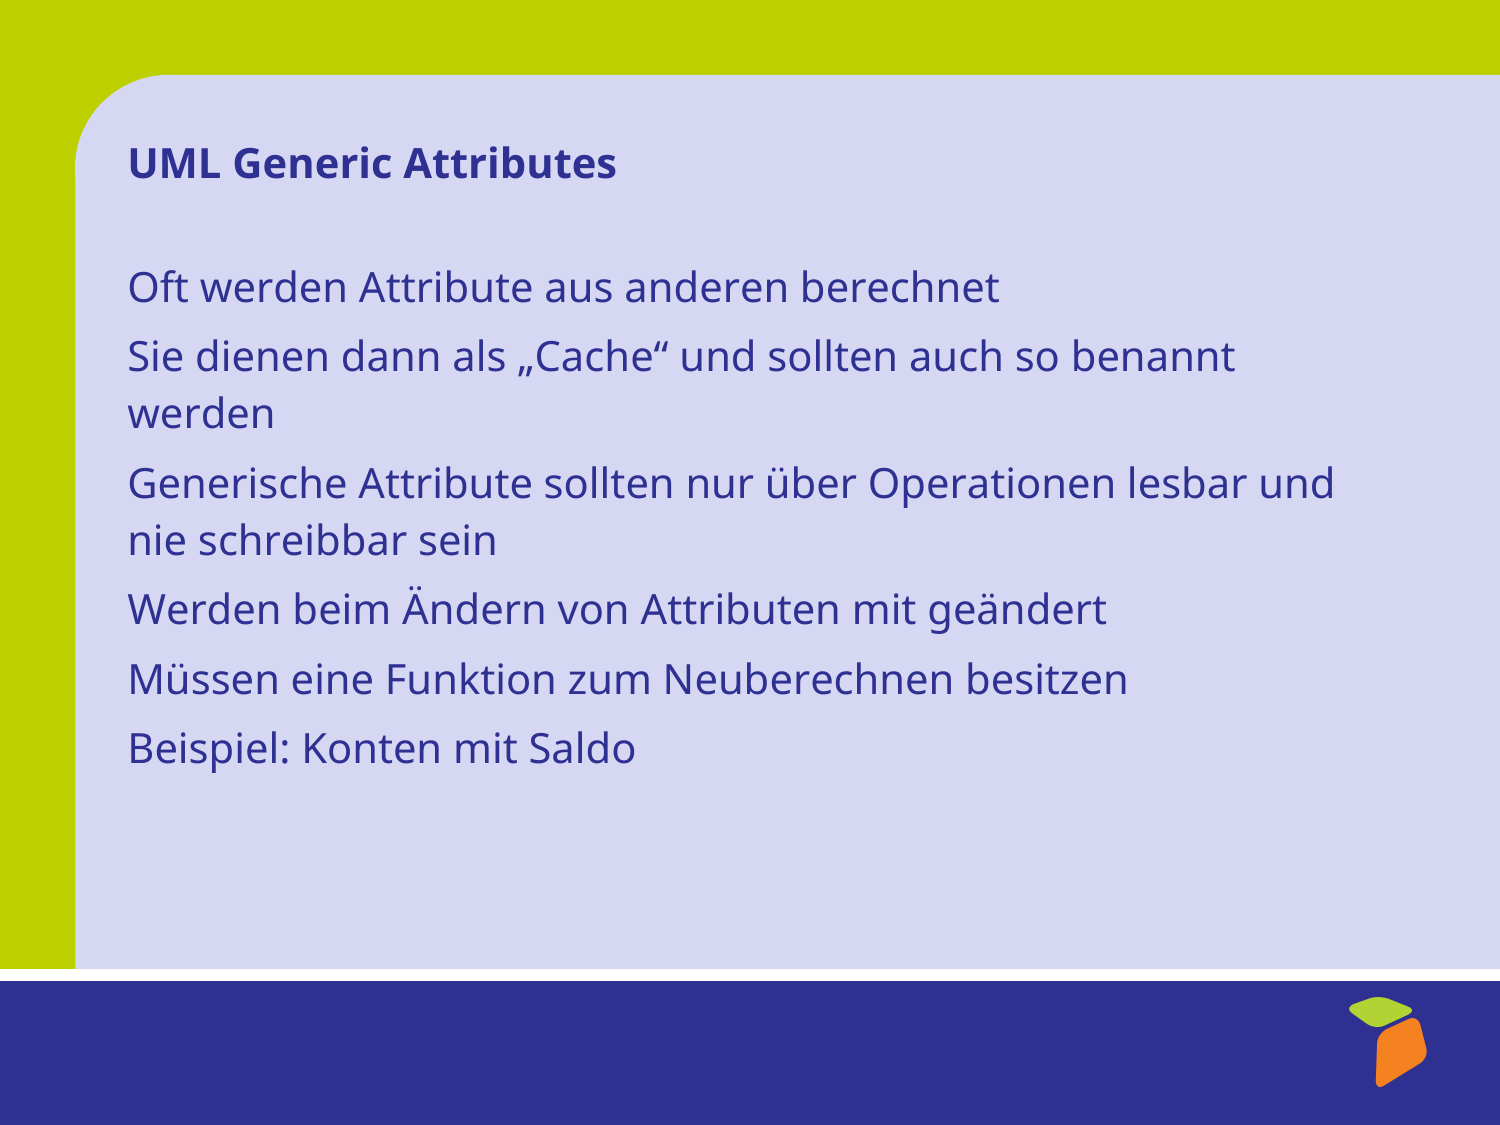

# UML Generic Attributes
Oft werden Attribute aus anderen berechnet
Sie dienen dann als „Cache“ und sollten auch so benannt werden
Generische Attribute sollten nur über Operationen lesbar und nie schreibbar sein
Werden beim Ändern von Attributen mit geändert
Müssen eine Funktion zum Neuberechnen besitzen
Beispiel: Konten mit Saldo